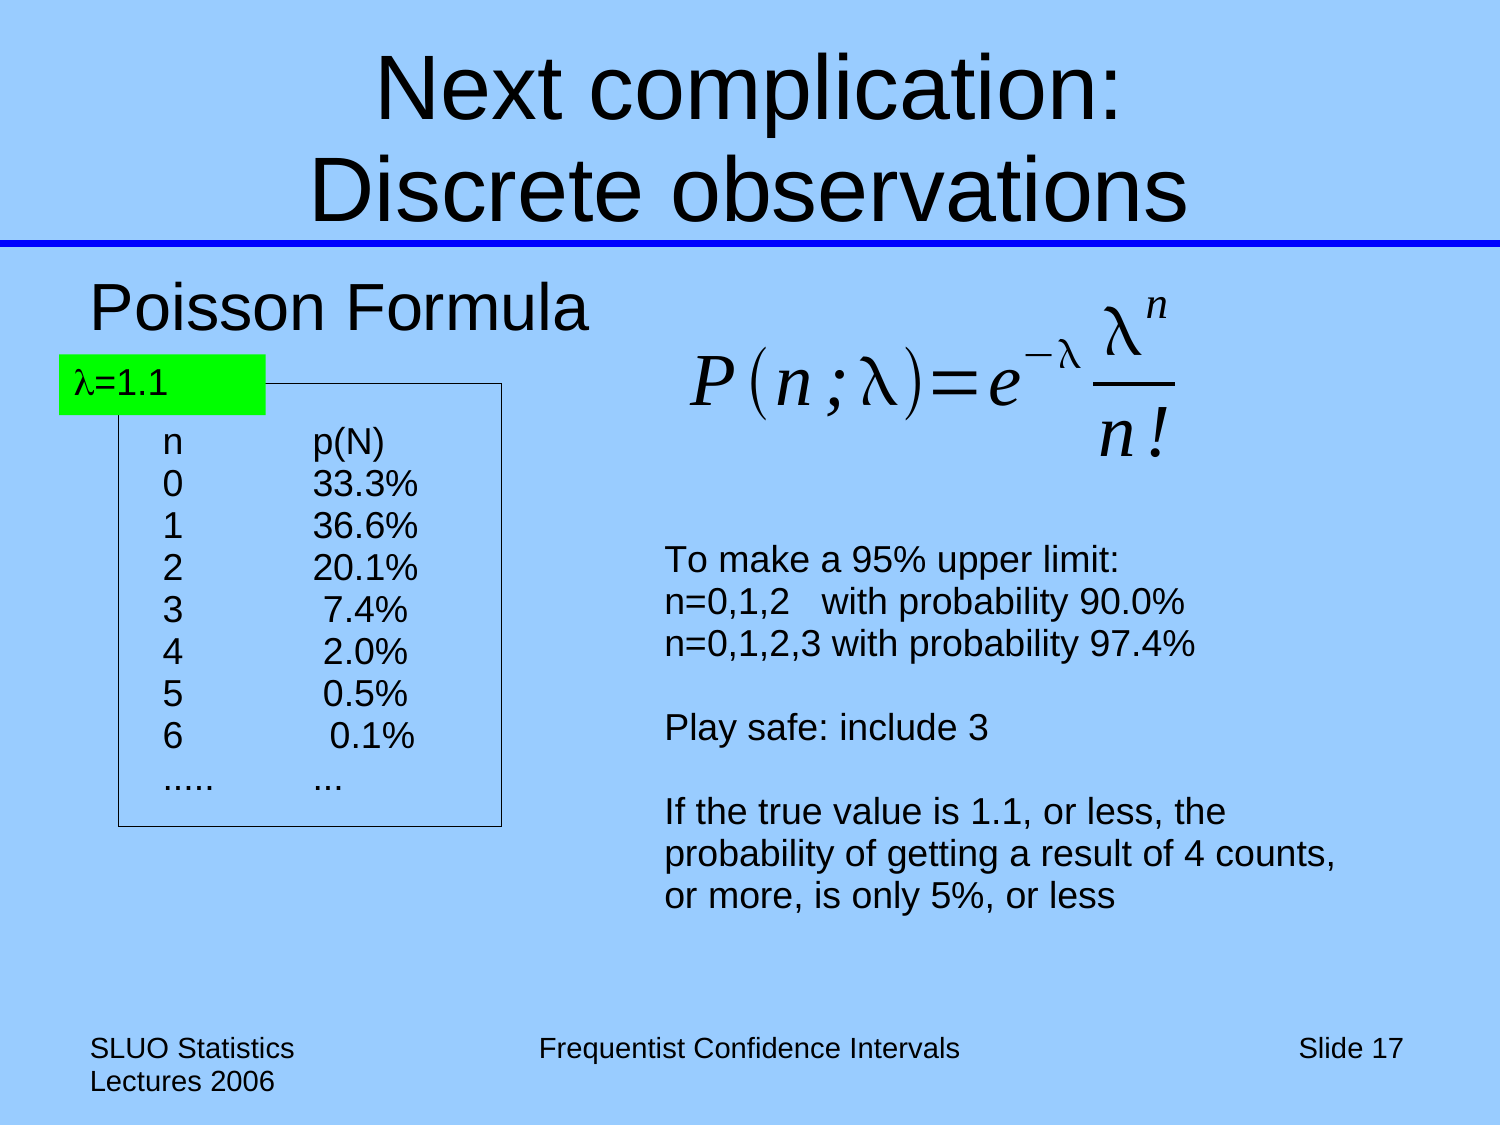

# Next complication: Discrete observations
Poisson Formula
l=1.1
n	p(N)
0	33.3%
1	36.6%
2	20.1%
3	 7.4%
4	 2.0%
5	 0.5%
6 0.1%
.....	...
To make a 95% upper limit:
n=0,1,2 with probability 90.0%
n=0,1,2,3 with probability 97.4%
Play safe: include 3
If the true value is 1.1, or less, the probability of getting a result of 4 counts, or more, is only 5%, or less
17